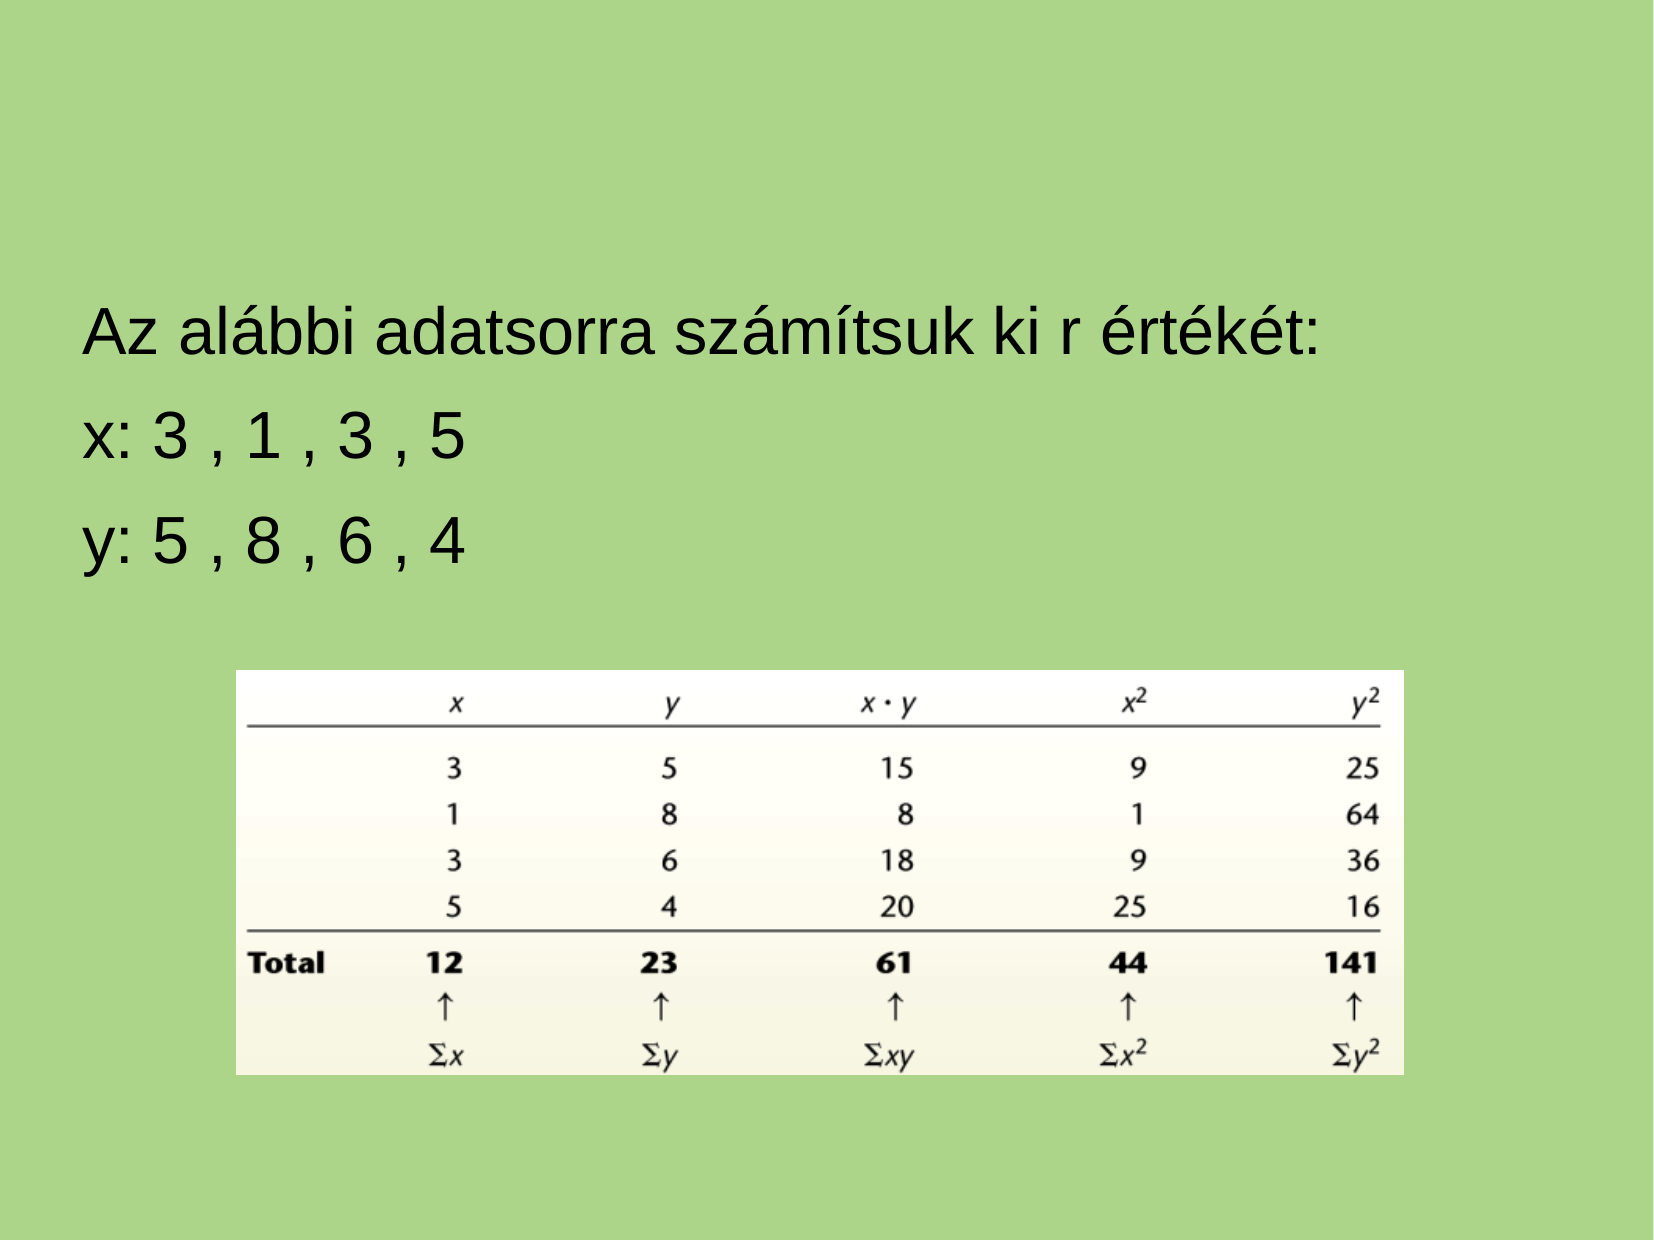

#
Az alábbi adatsorra számítsuk ki r értékét:
x: 3 , 1 , 3 , 5
y: 5 , 8 , 6 , 4